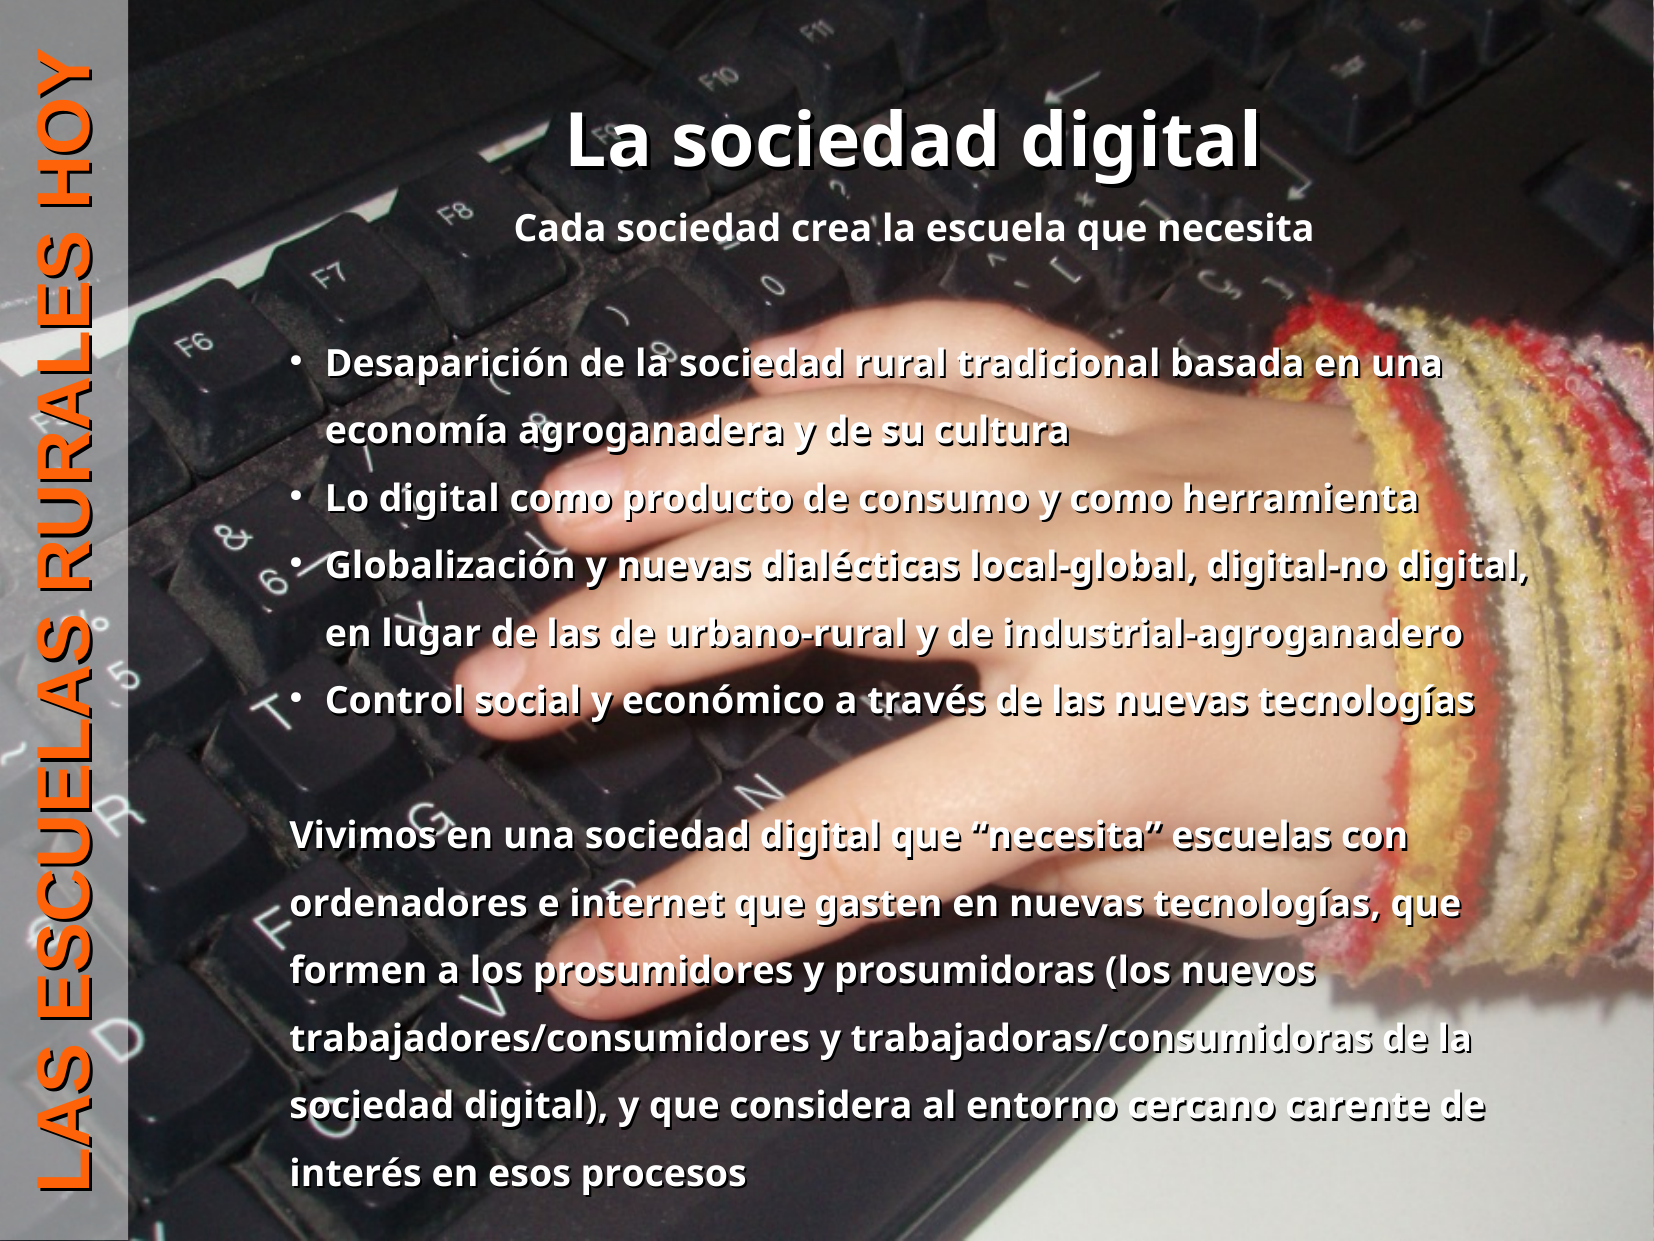

La sociedad digital
Cada sociedad crea la escuela que necesita
Desaparición de la sociedad rural tradicional basada en una economía agroganadera y de su cultura
Lo digital como producto de consumo y como herramienta
Globalización y nuevas dialécticas local-global, digital-no digital, en lugar de las de urbano-rural y de industrial-agroganadero
Control social y económico a través de las nuevas tecnologías
Vivimos en una sociedad digital que “necesita” escuelas con ordenadores e internet que gasten en nuevas tecnologías, que formen a los prosumidores y prosumidoras (los nuevos trabajadores/consumidores y trabajadoras/consumidoras de la sociedad digital), y que considera al entorno cercano carente de interés en esos procesos
LAS ESCUELAS RURALES HOY